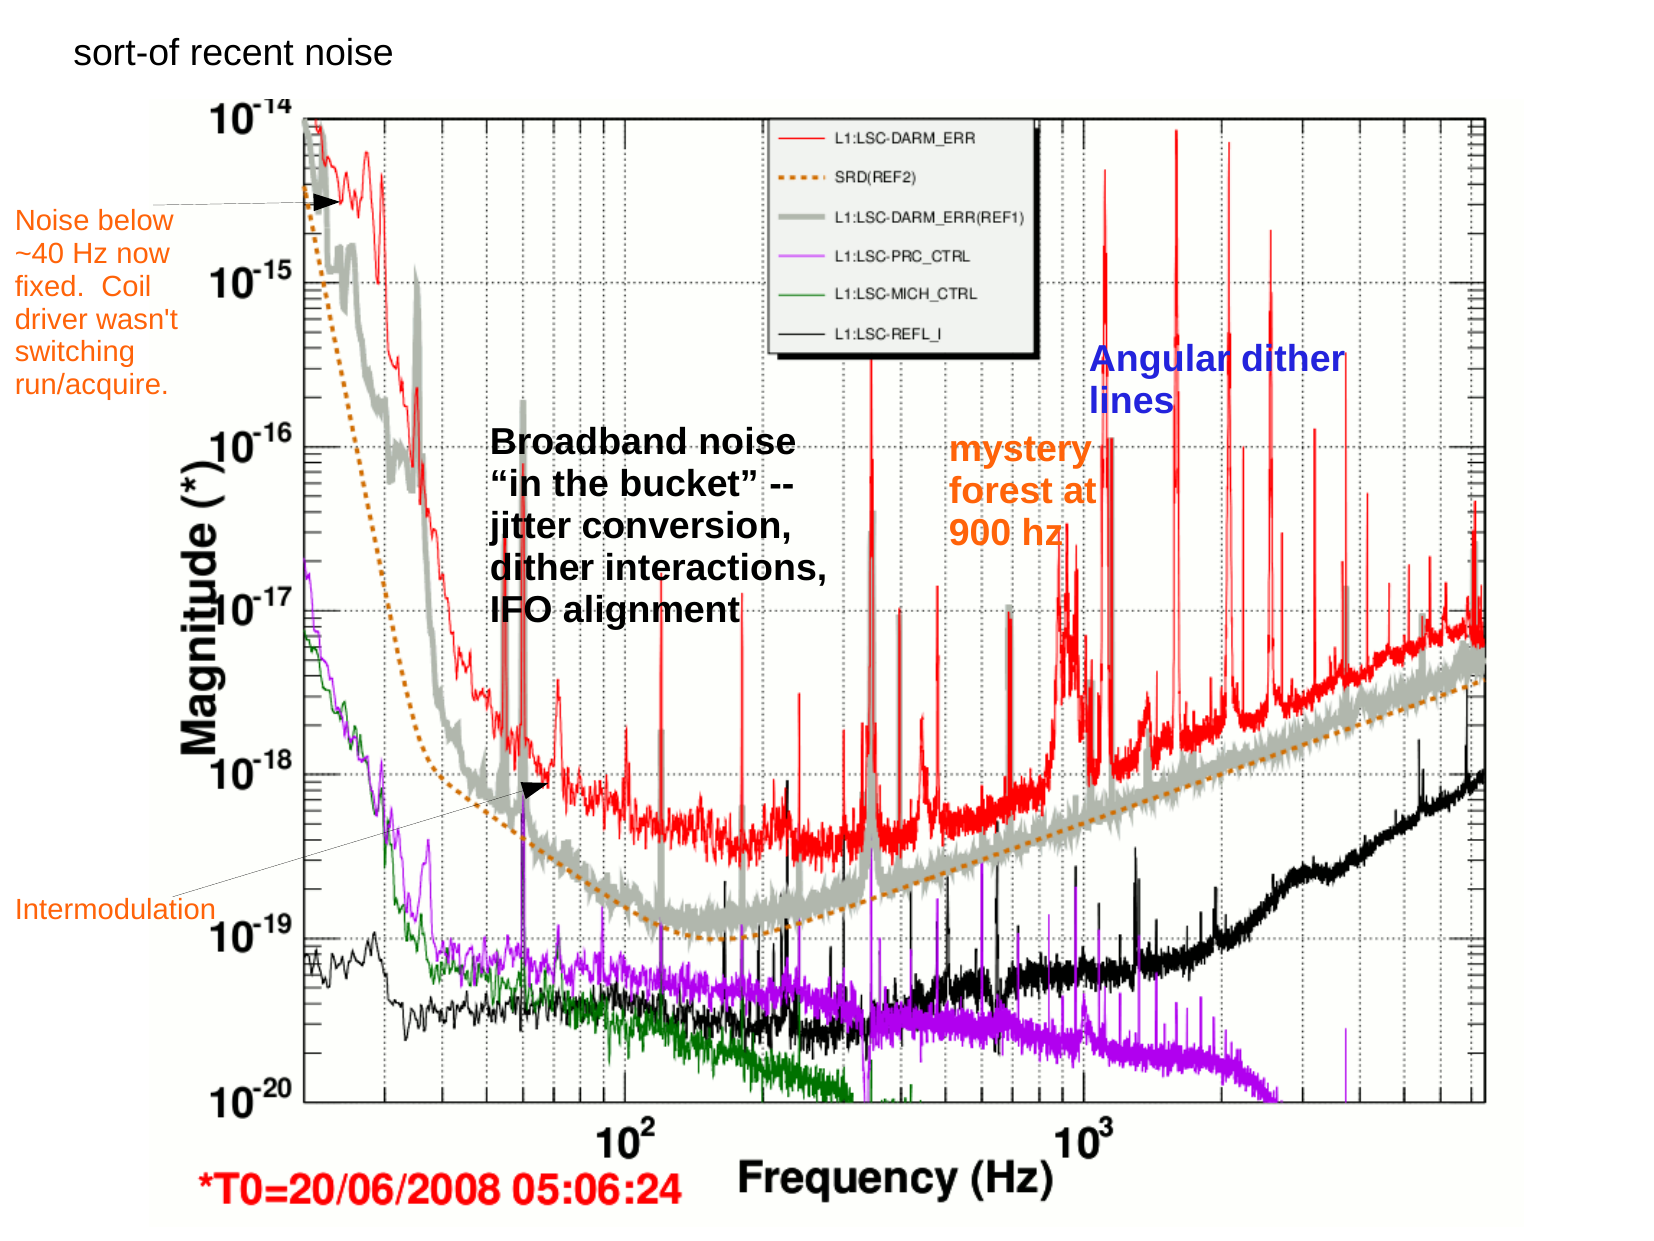

sort-of recent noise
Noise below ~40 Hz now fixed. Coil driver wasn't switching run/acquire.
Angular dither lines
Broadband noise “in the bucket” -- jitter conversion, dither interactions, IFO alignment
mystery forest at
900 hz
Intermodulation